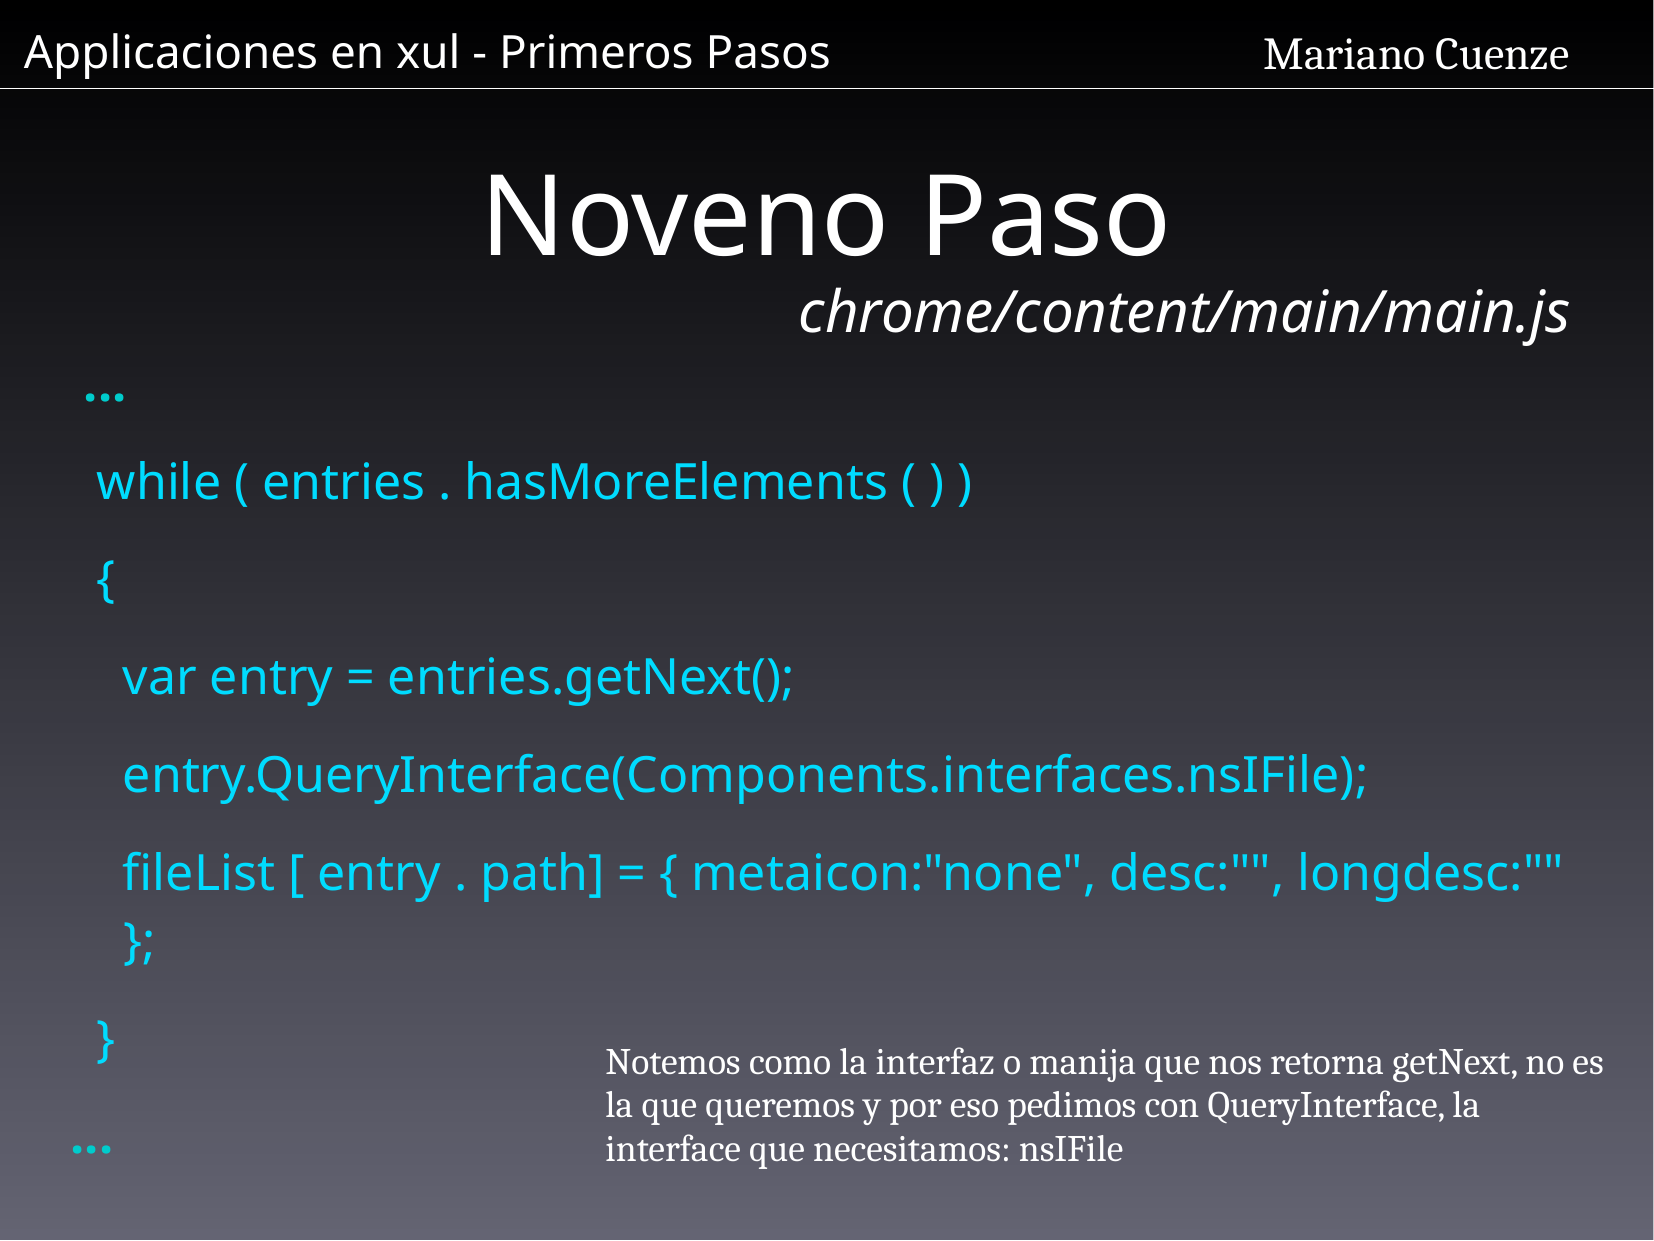

Applicaciones en xul - Primeros Pasos
Mariano Cuenze
# Noveno Paso
chrome/content/main/main.js
 ...
 while ( entries . hasMoreElements ( ) )
 {
 var entry = entries.getNext();
 entry.QueryInterface(Components.interfaces.nsIFile);
 fileList [ entry . path] = { metaicon:"none", desc:"", longdesc:"" };
 }
...
Notemos como la interfaz o manija que nos retorna getNext, no es la que queremos y por eso pedimos con QueryInterface, la interface que necesitamos: nsIFile